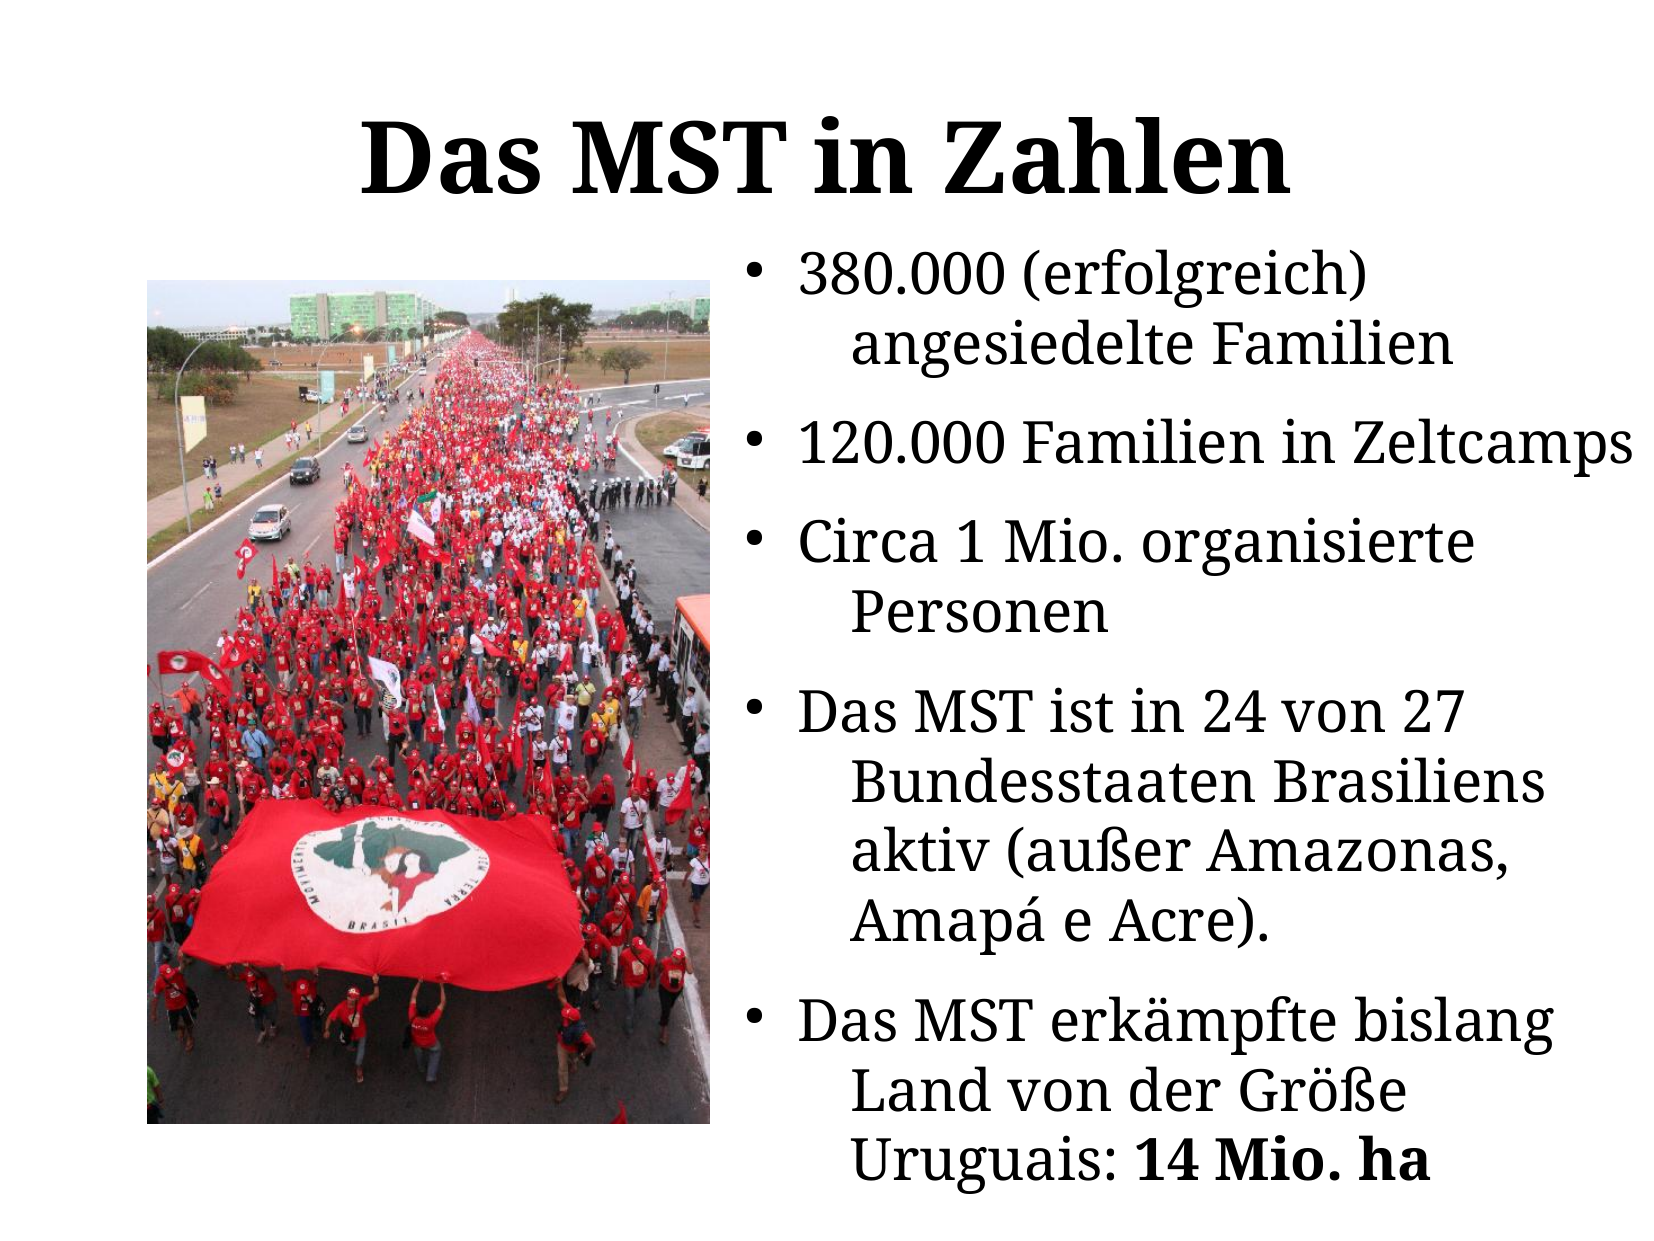

# Das MST in Zahlen
380.000 (erfolgreich) angesiedelte Familien
120.000 Familien in Zeltcamps
Circa 1 Mio. organisierte Personen
Das MST ist in 24 von 27 Bundesstaaten Brasiliens aktiv (außer Amazonas, Amapá e Acre).
Das MST erkämpfte bislang Land von der Größe Uruguais: 14 Mio. ha